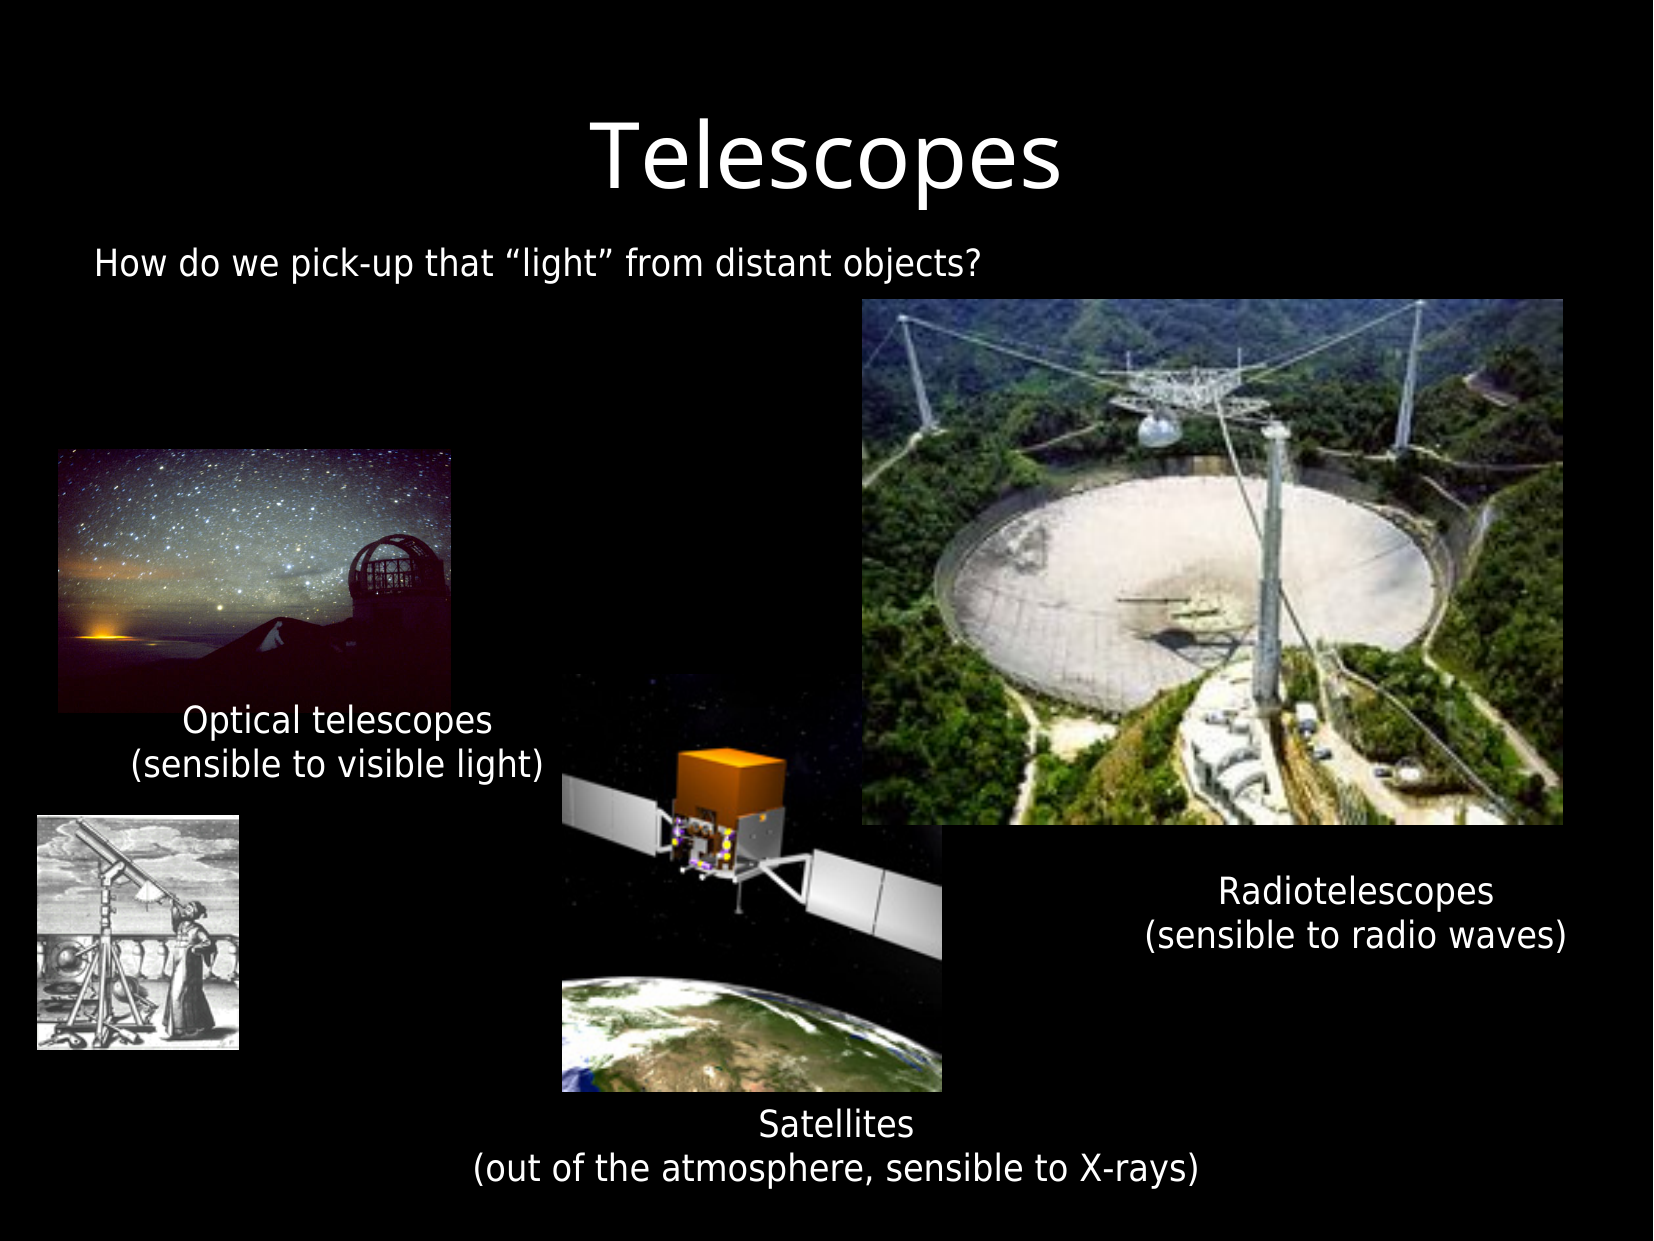

# Telescopes
How do we pick-up that “light” from distant objects?
Optical telescopes
(sensible to visible light)
Radiotelescopes
(sensible to radio waves)
Satellites
(out of the atmosphere, sensible to X-rays)